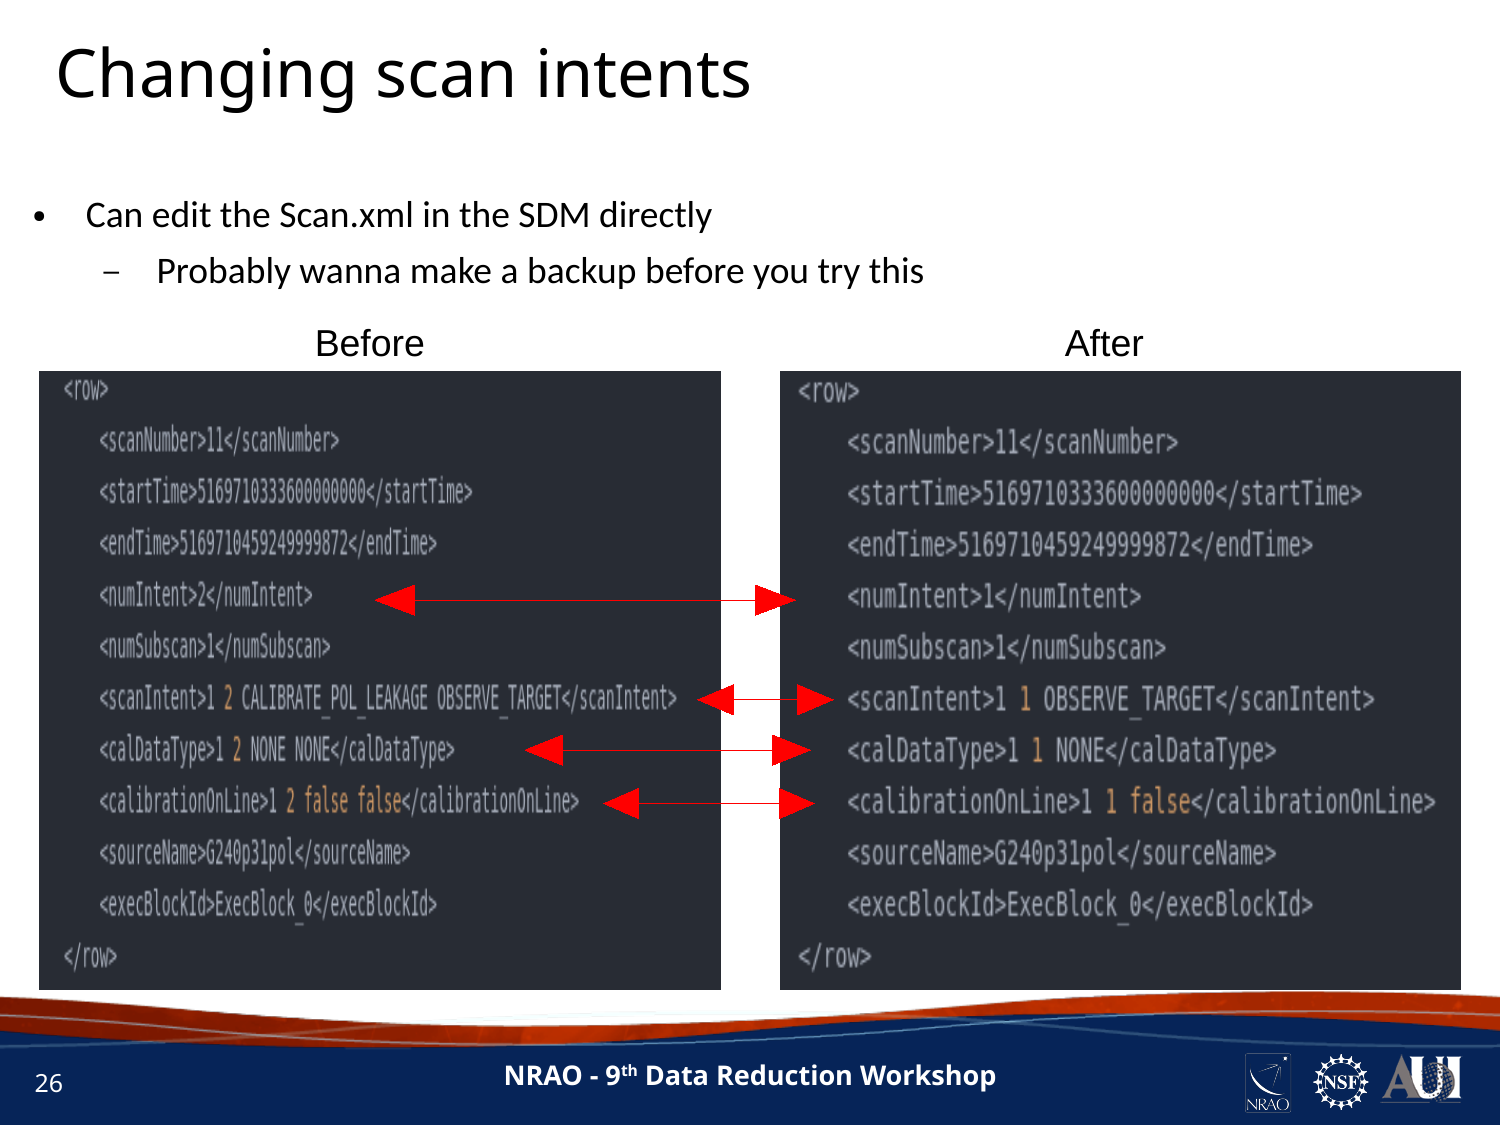

# Changing scan intents
Can edit the Scan.xml in the SDM directly
Probably wanna make a backup before you try this
Before
After